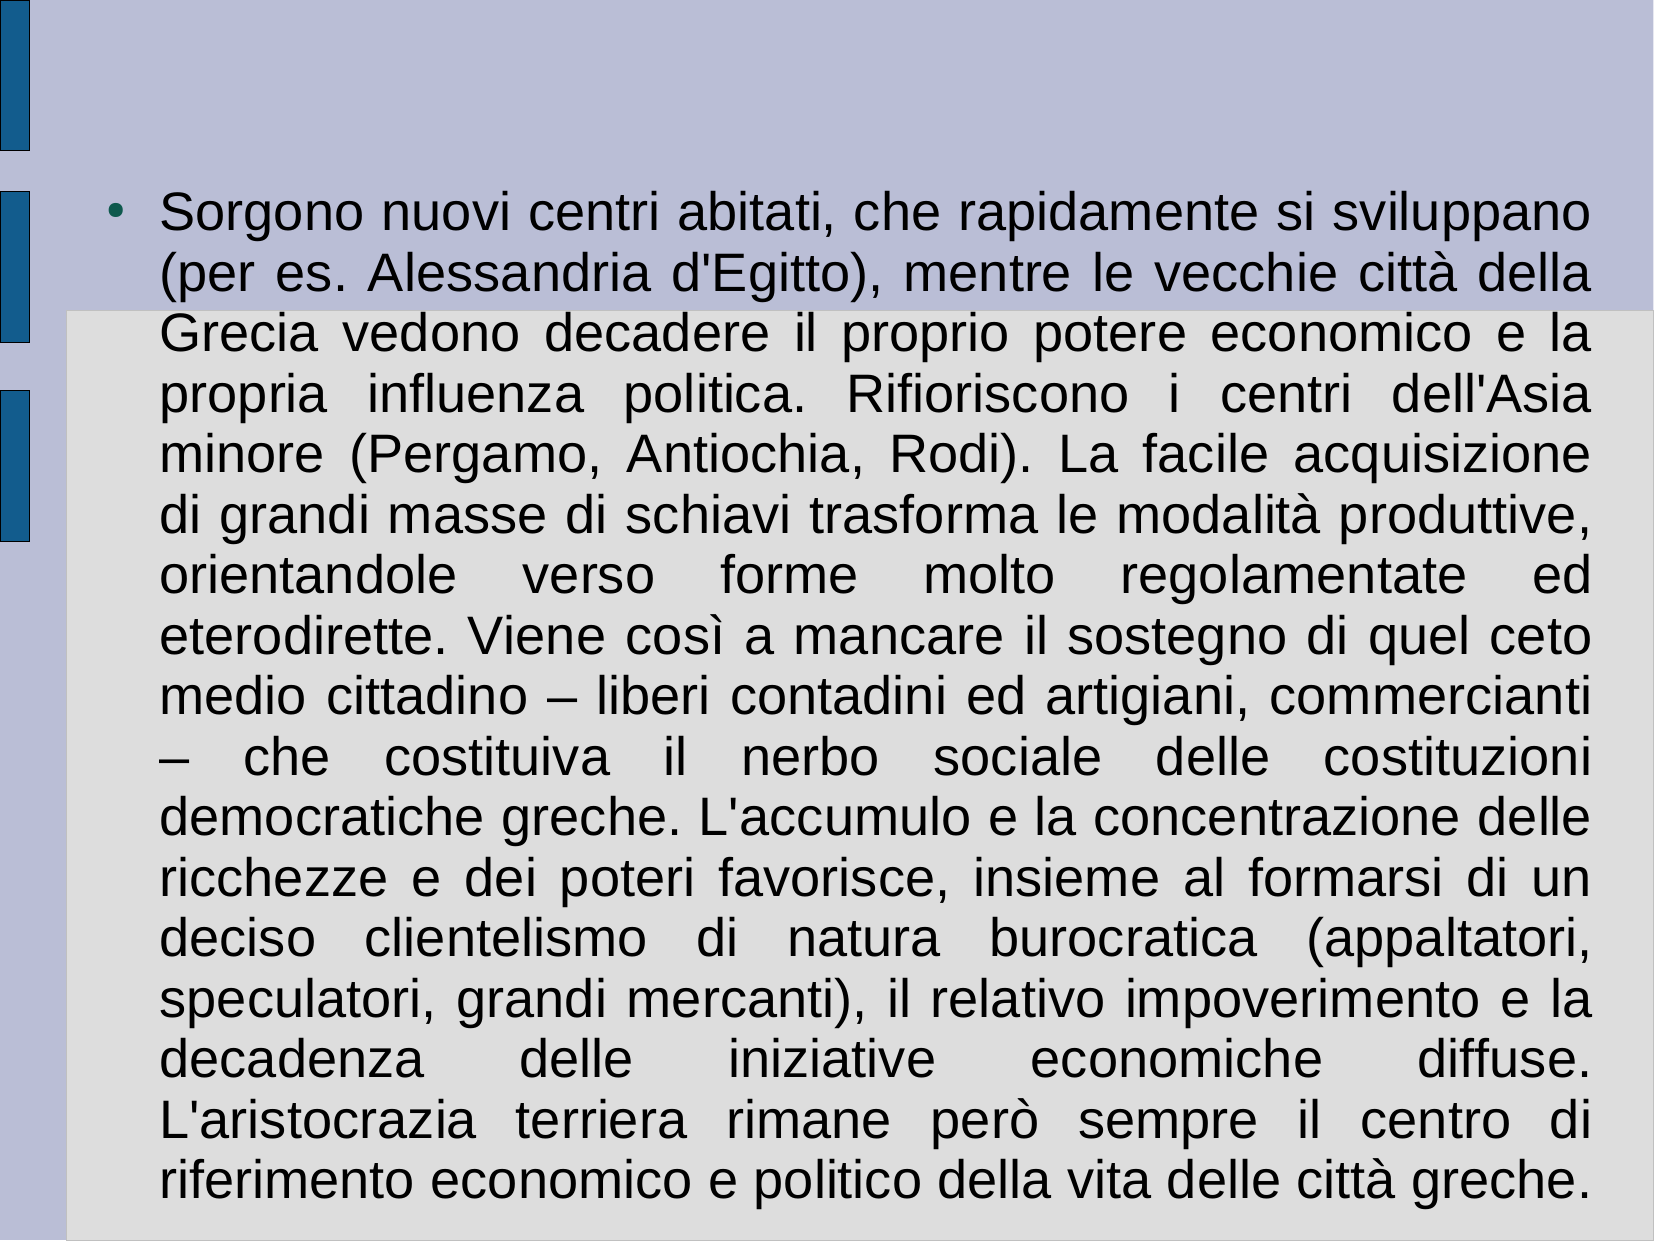

#
Sorgono nuovi centri abitati, che rapidamente si sviluppano (per es. Alessandria d'Egitto), mentre le vecchie città della Grecia vedono decadere il proprio potere economico e la propria influenza politica. Rifioriscono i centri dell'Asia minore (Pergamo, Antiochia, Rodi). La facile acquisizione di grandi masse di schiavi trasforma le modalità produttive, orientandole verso forme molto regolamentate ed eterodirette. Viene così a mancare il sostegno di quel ceto medio cittadino – liberi contadini ed artigiani, commercianti – che costituiva il nerbo sociale delle costituzioni democratiche greche. L'accumulo e la concentrazione delle ricchezze e dei poteri favorisce, insieme al formarsi di un deciso clientelismo di natura burocratica (appaltatori, speculatori, grandi mercanti), il relativo impoverimento e la decadenza delle iniziative economiche diffuse. L'aristocrazia terriera rimane però sempre il centro di riferimento economico e politico della vita delle città greche.